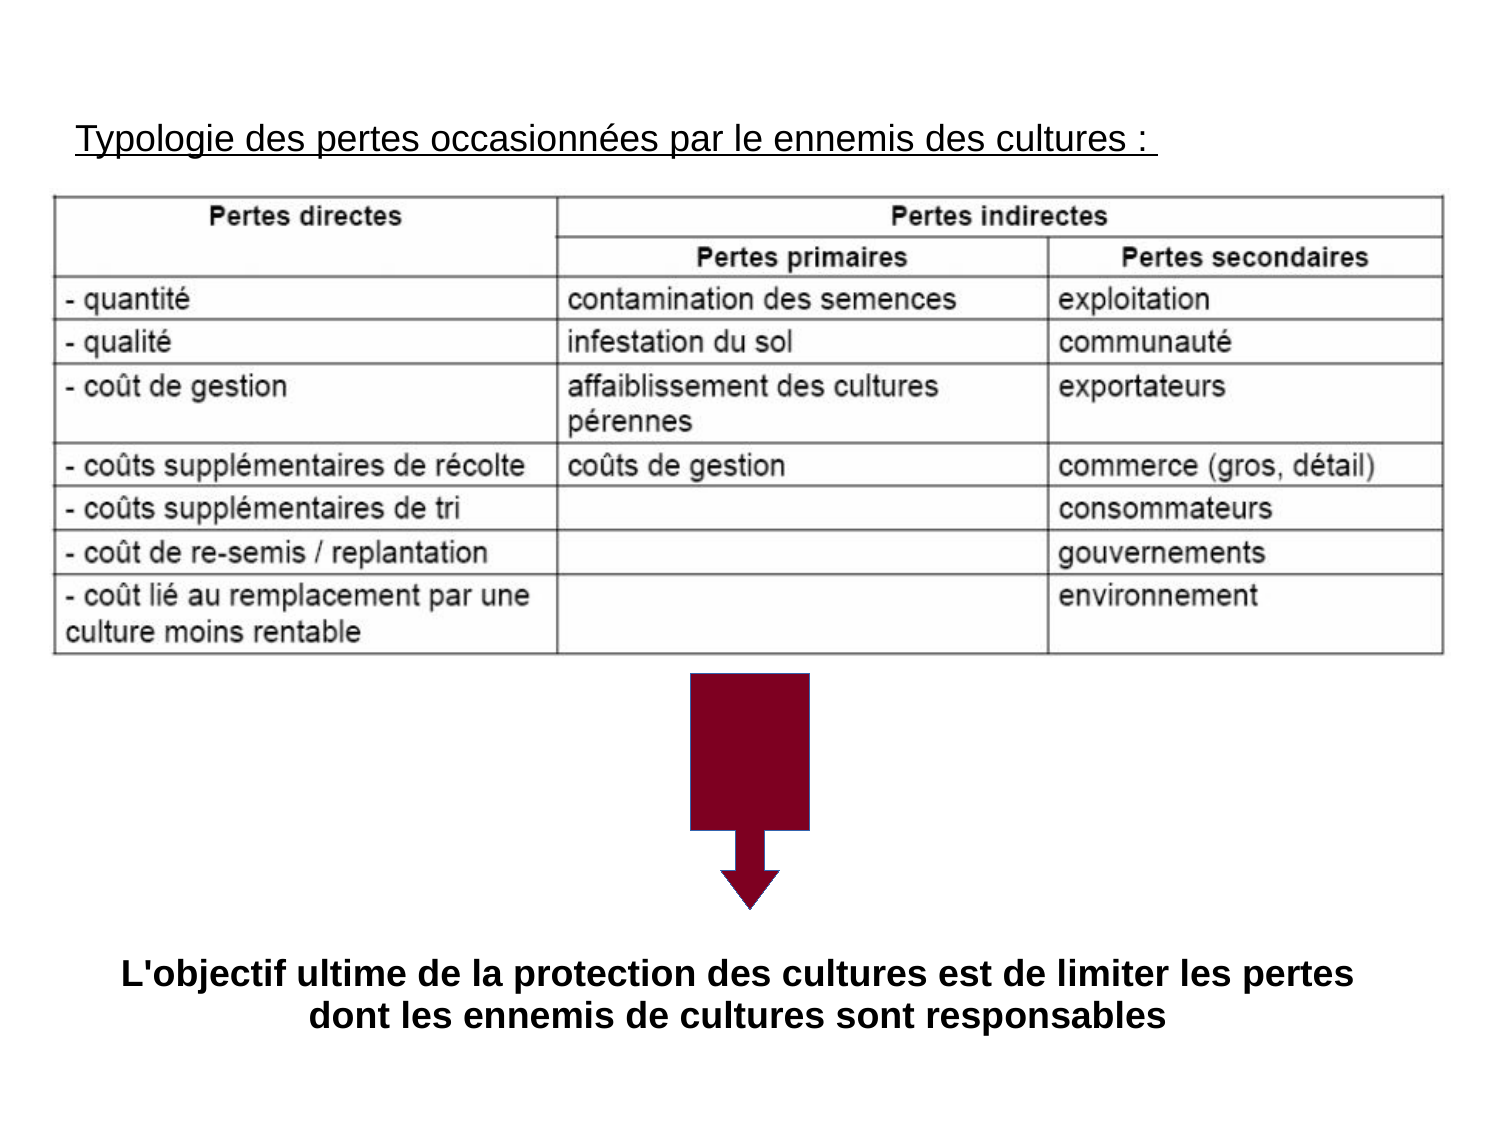

# Typologie des pertes occasionnées par le ennemis des cultures :
L'objectif ultime de la protection des cultures est de limiter les pertes dont les ennemis de cultures sont responsables